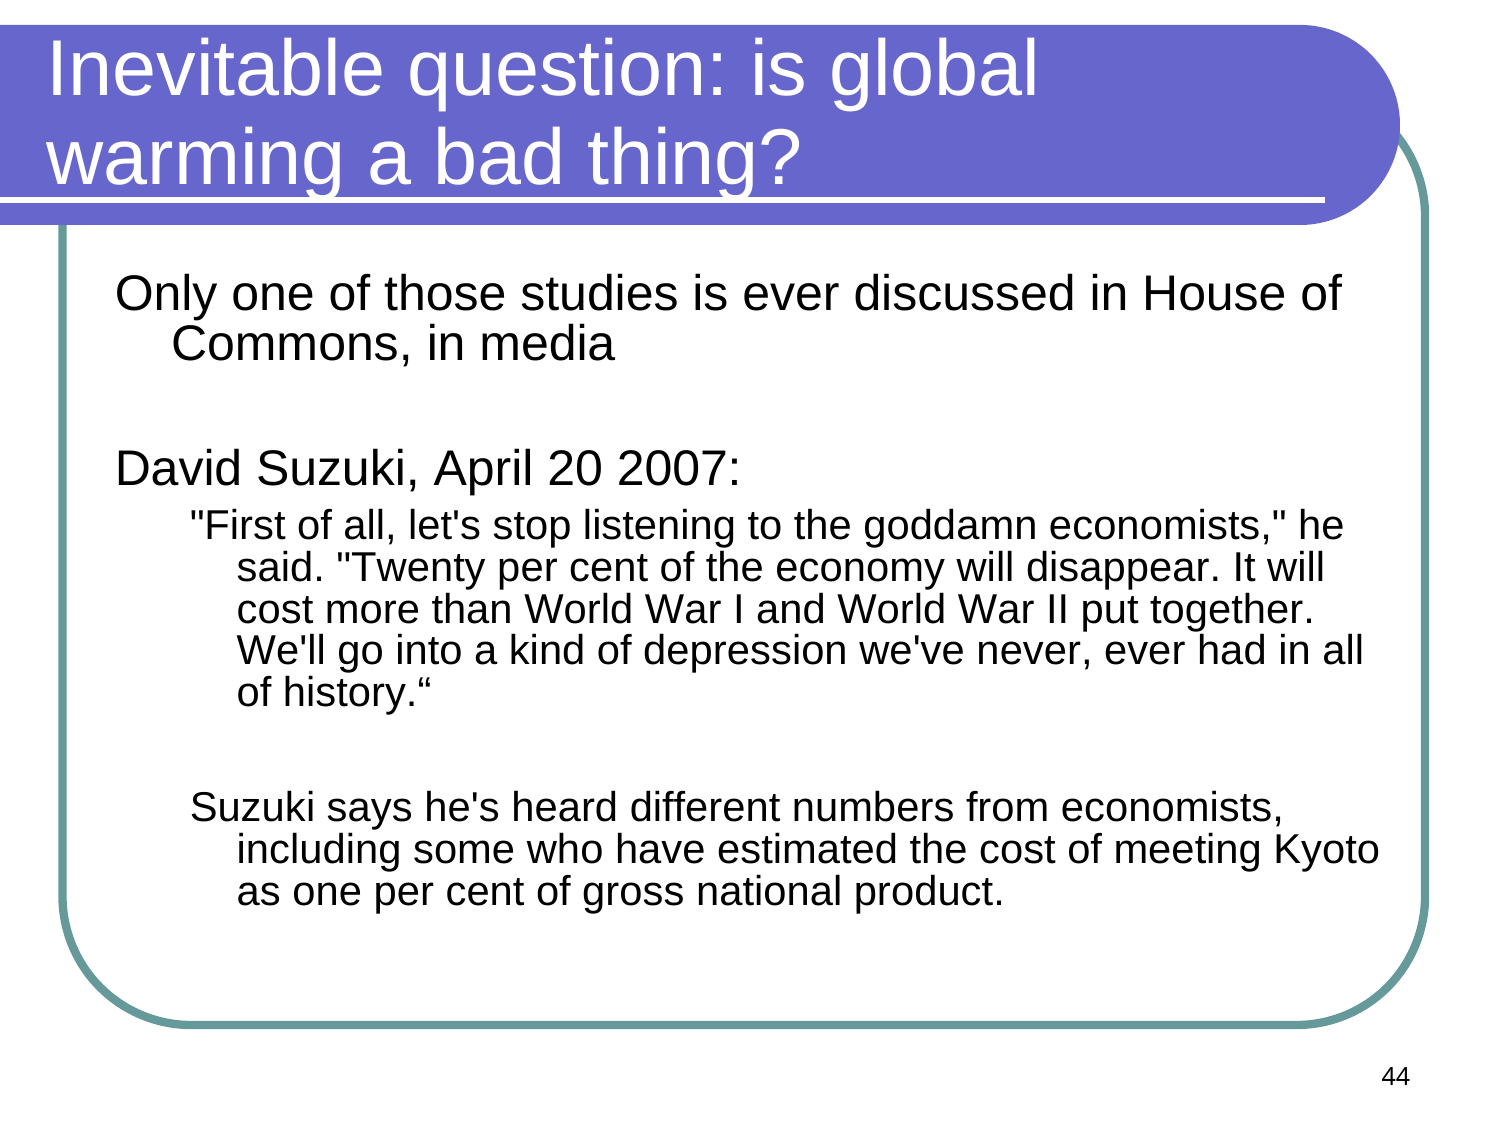

# Inevitable question: is global warming a bad thing?
Only one of those studies is ever discussed in House of Commons, in media
David Suzuki, April 20 2007:
"First of all, let's stop listening to the goddamn economists," he said. "Twenty per cent of the economy will disappear. It will cost more than World War I and World War II put together. We'll go into a kind of depression we've never, ever had in all of history.“
Suzuki says he's heard different numbers from economists, including some who have estimated the cost of meeting Kyoto as one per cent of gross national product.
44